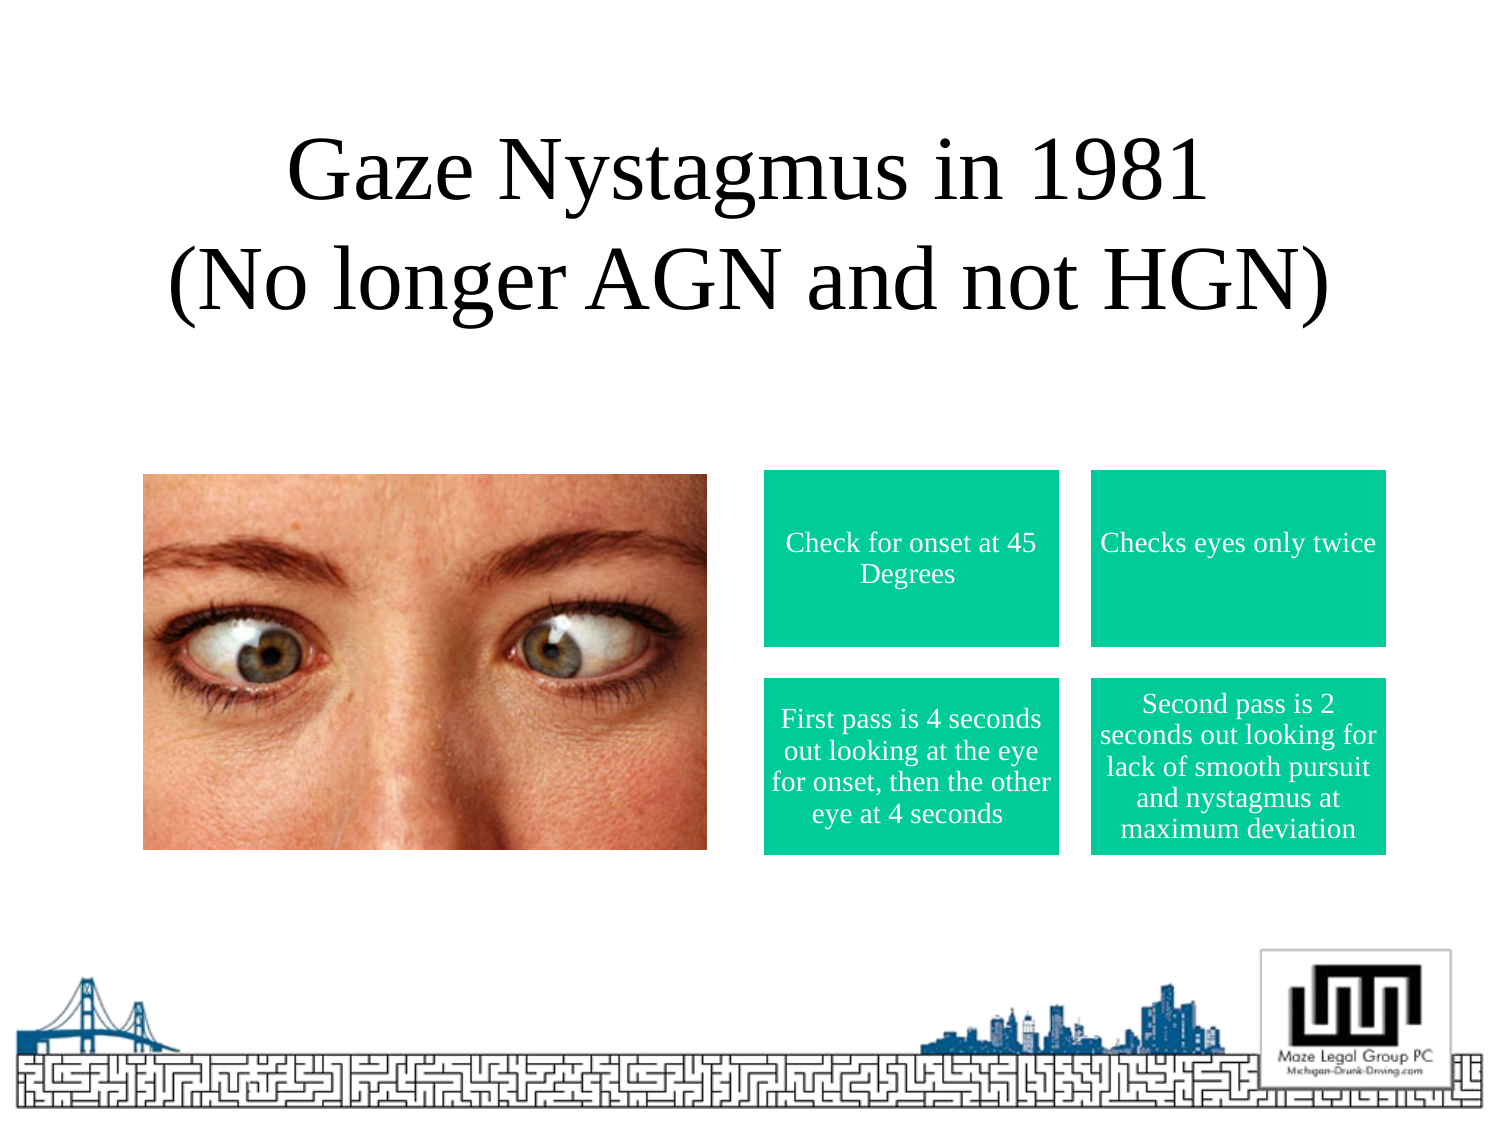

# Gaze Nystagmus in 1981 (No longer AGN and not HGN)
Check for onset at 45 Degrees
Checks eyes only twice
First pass is 4 seconds out looking at the eye for onset, then the other eye at 4 seconds
Second pass is 2 seconds out looking for lack of smooth pursuit and nystagmus at maximum deviation